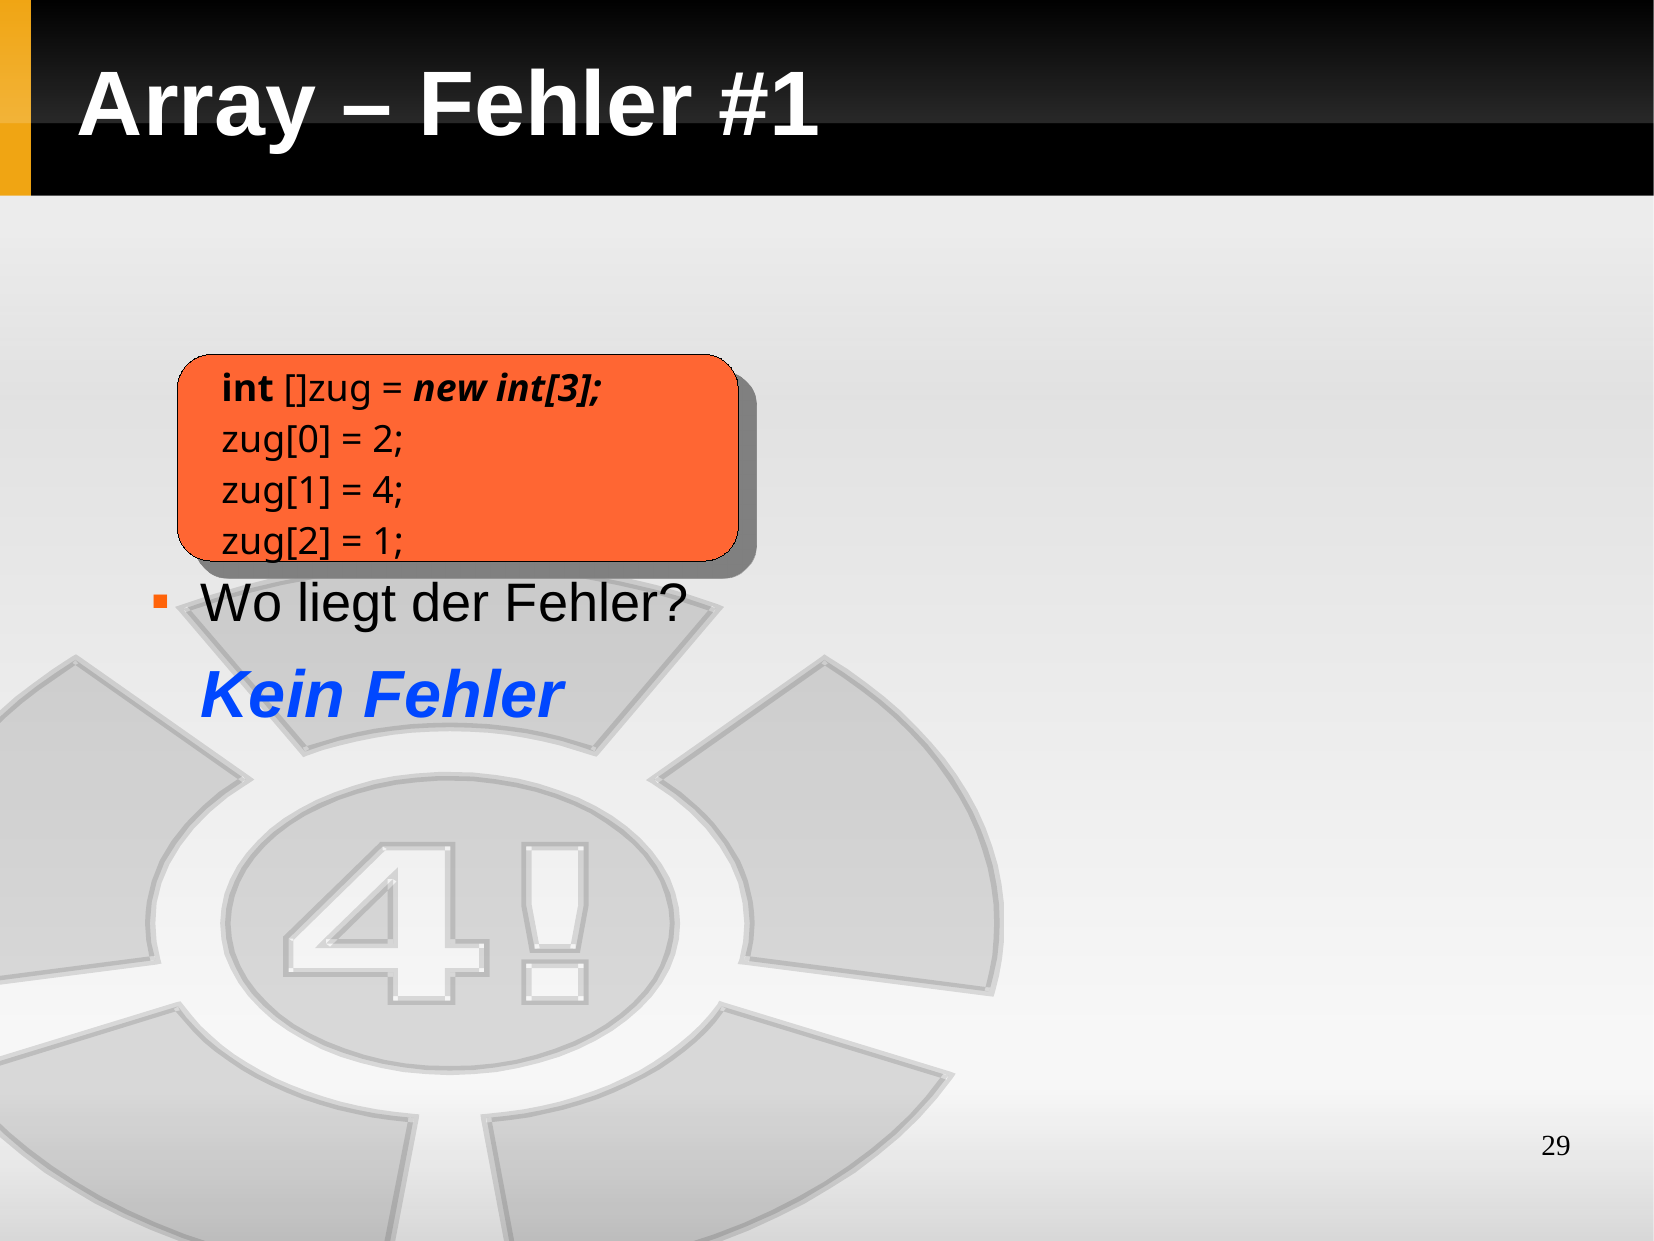

# Array – Fehler #1
Wo liegt der Fehler?
Kein Fehler
int []zug = new int[3];
zug[0] = 2;
zug[1] = 4;
zug[2] = 1;
29